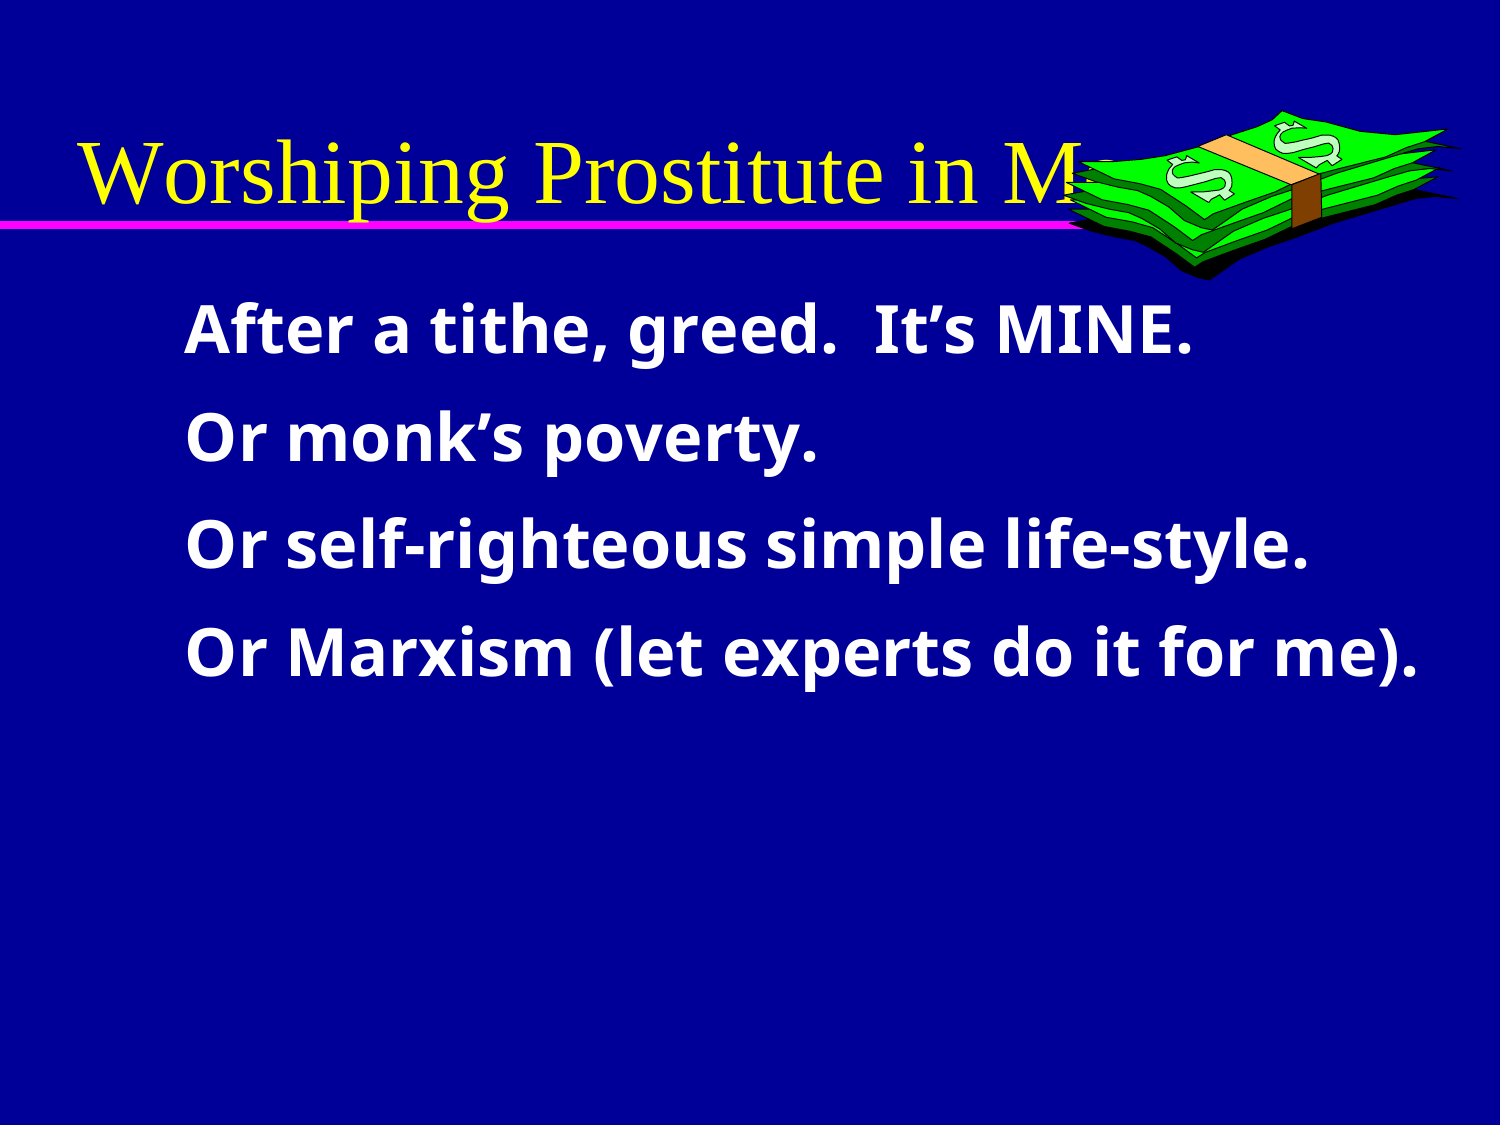

# Worshiping Prostitute in Money
After a tithe, greed. It’s MINE.
Or monk’s poverty.
Or self-righteous simple life-style.
Or Marxism (let experts do it for me).